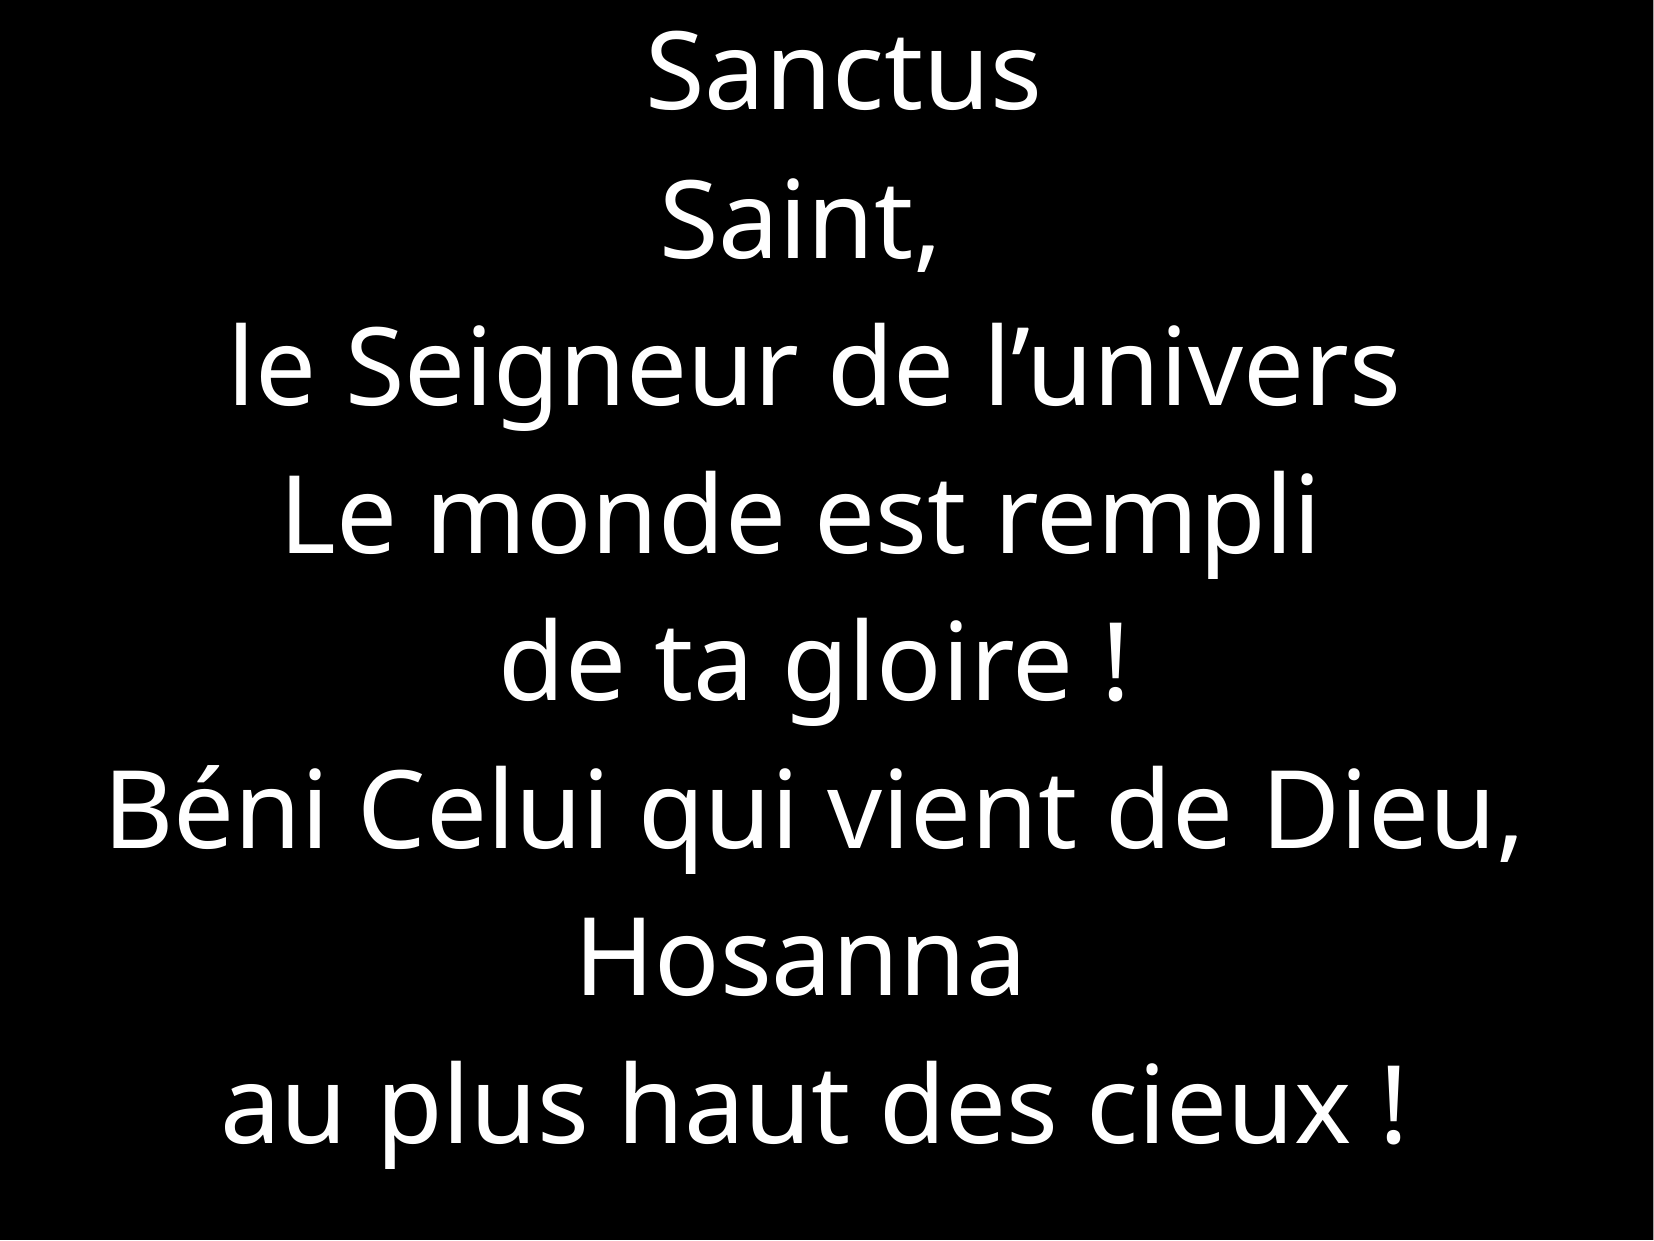

# Sanctus
Saint,
le Seigneur de l’univers
Le monde est rempli
de ta gloire !
Béni Celui qui vient de Dieu,
Hosanna
au plus haut des cieux !